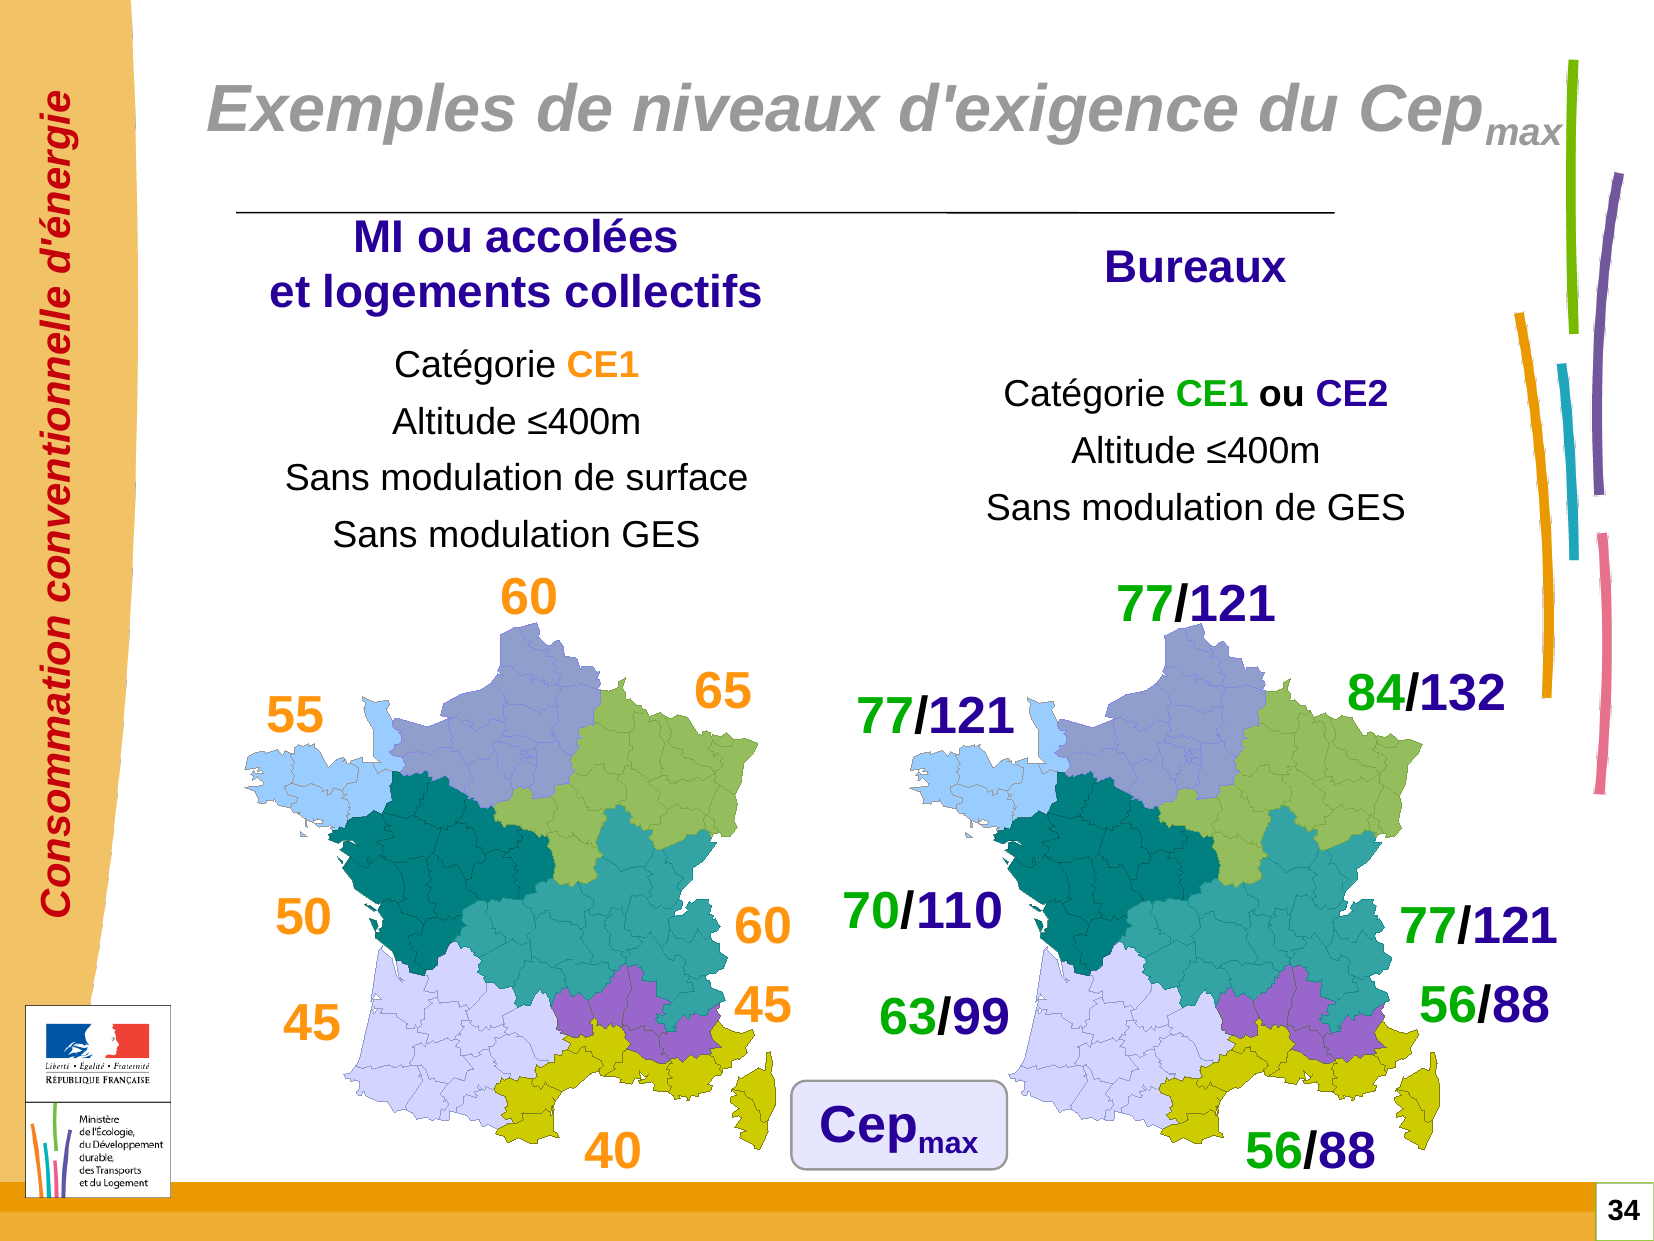

# Exemples de niveaux d'exigence du Cepmax
MI ou accolées
et logements collectifs
Catégorie CE1
Altitude ≤400m
Sans modulation de surface
Sans modulation GES
Bureaux
Catégorie CE1 ou CE2
Altitude ≤400m
Sans modulation de GES
Consommation conventionnelle d'énergie
60
77/121
65
84/132
55
77/121
70/	110
50
60
77/121
56/88
45
63/99
45
Cepmax
40
56/88
34